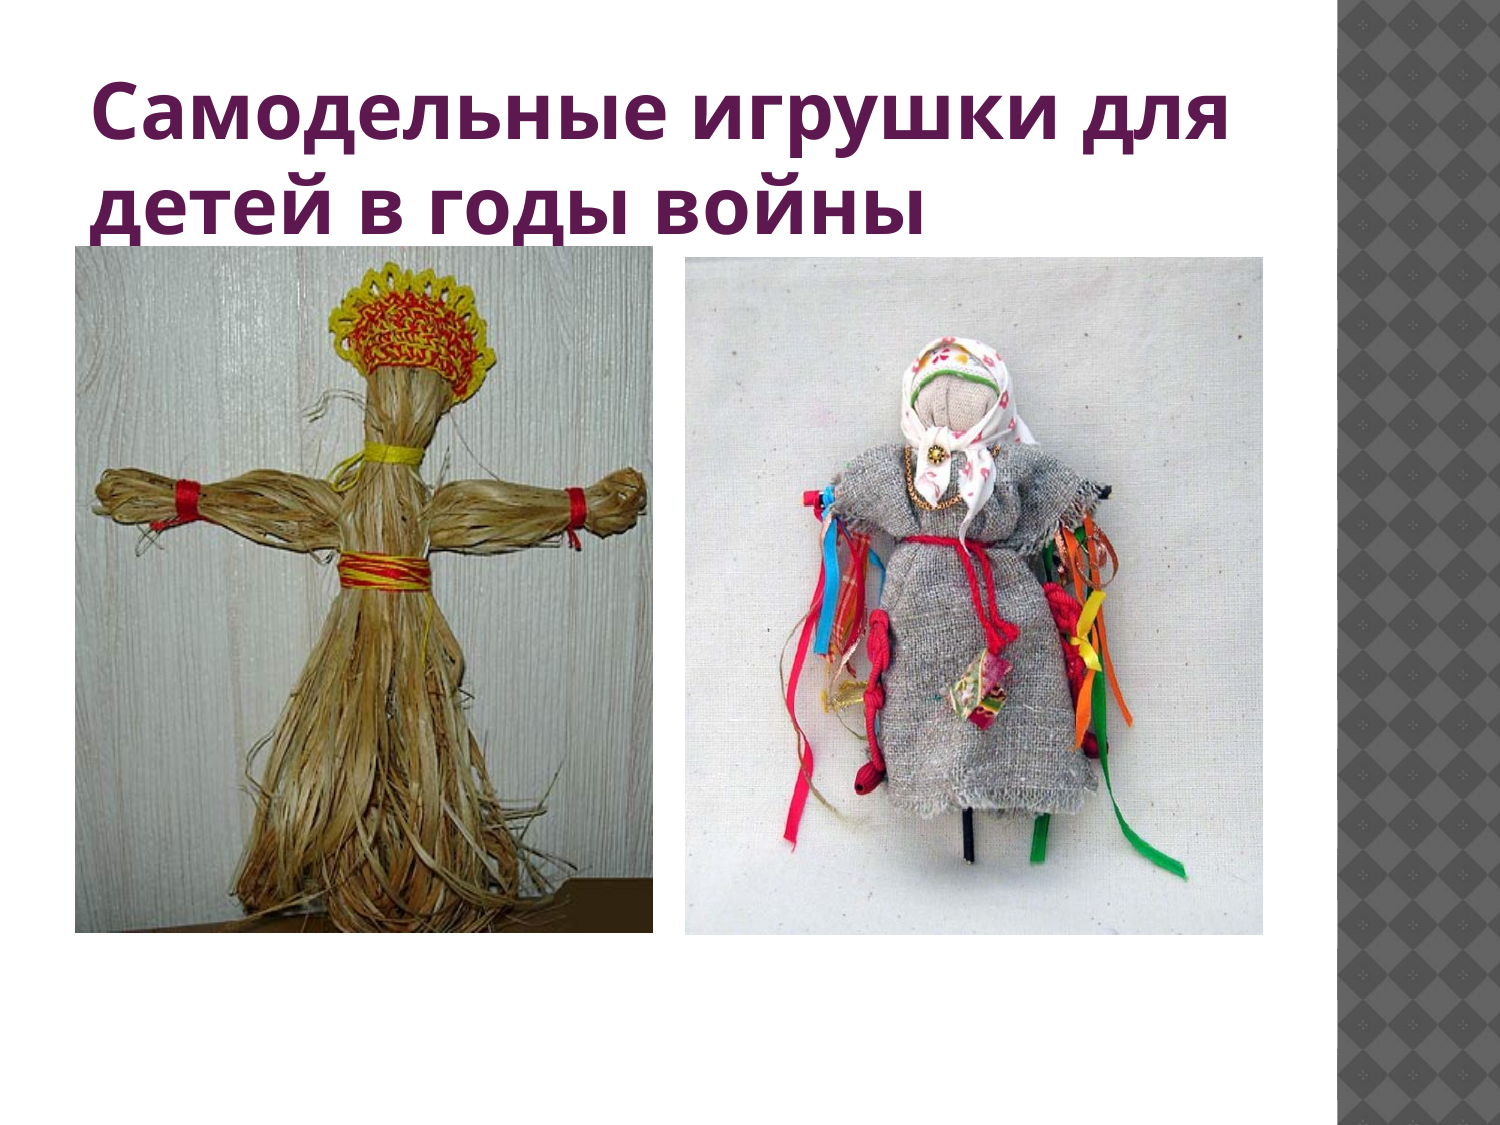

# Самодельные игрушки для детей в годы войны